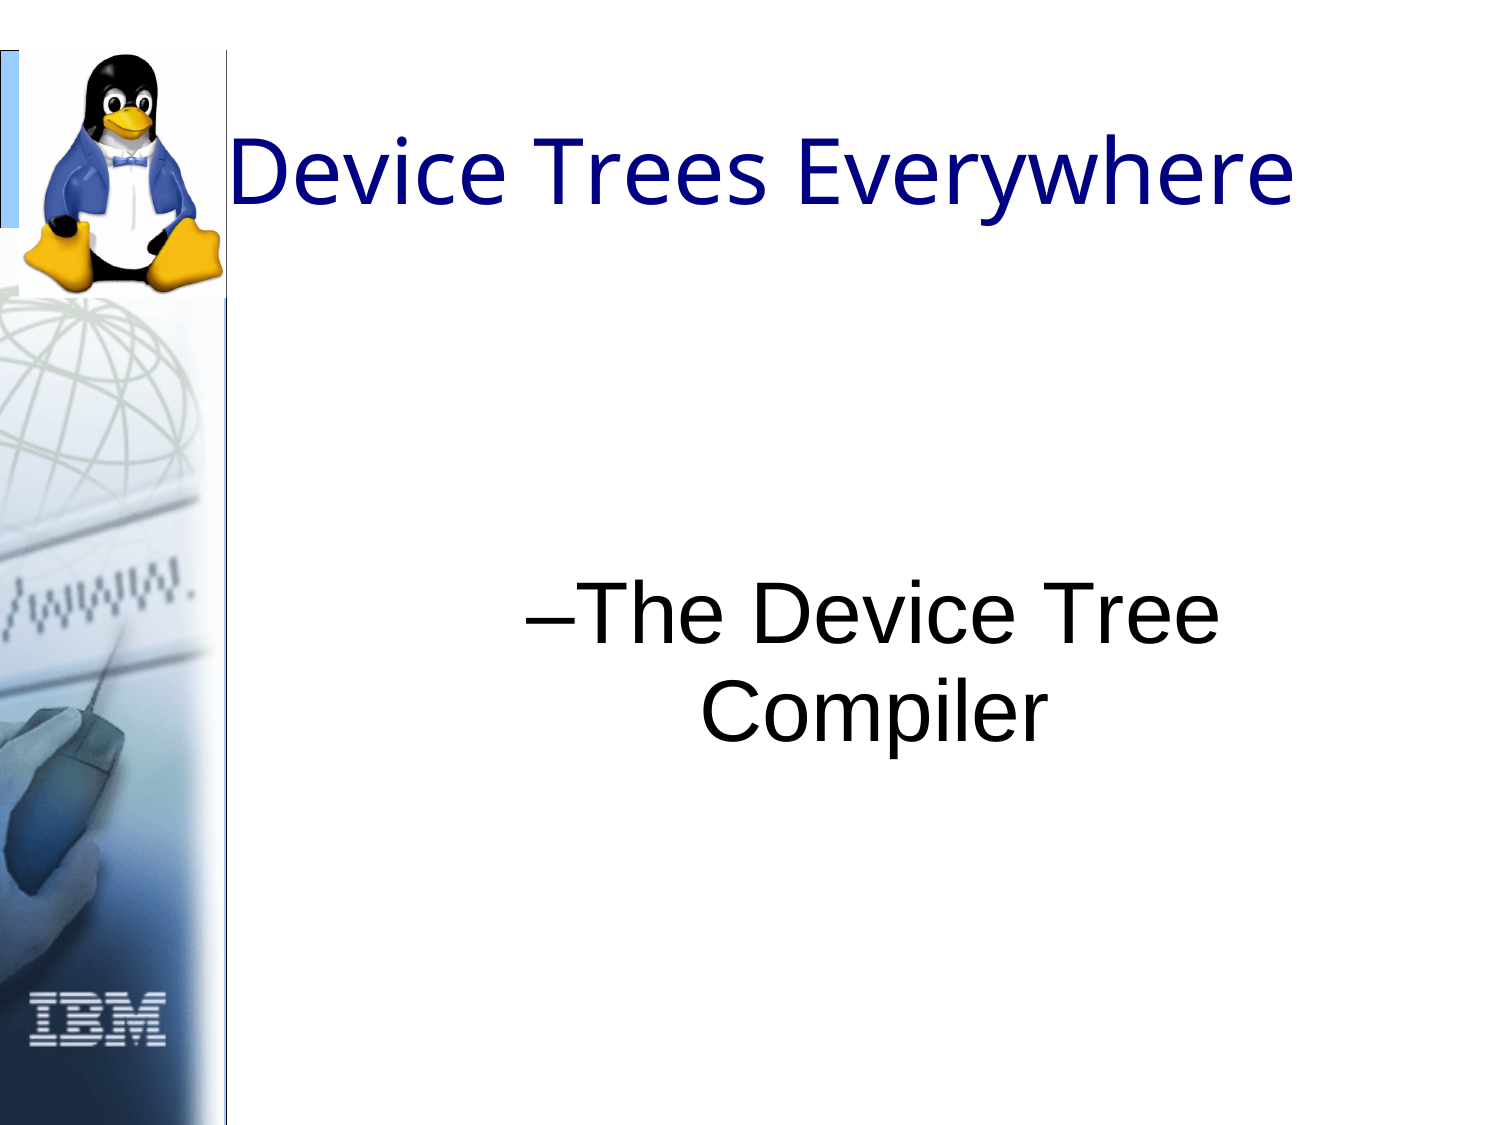

# Device Trees Everywhere
The Device Tree Compiler